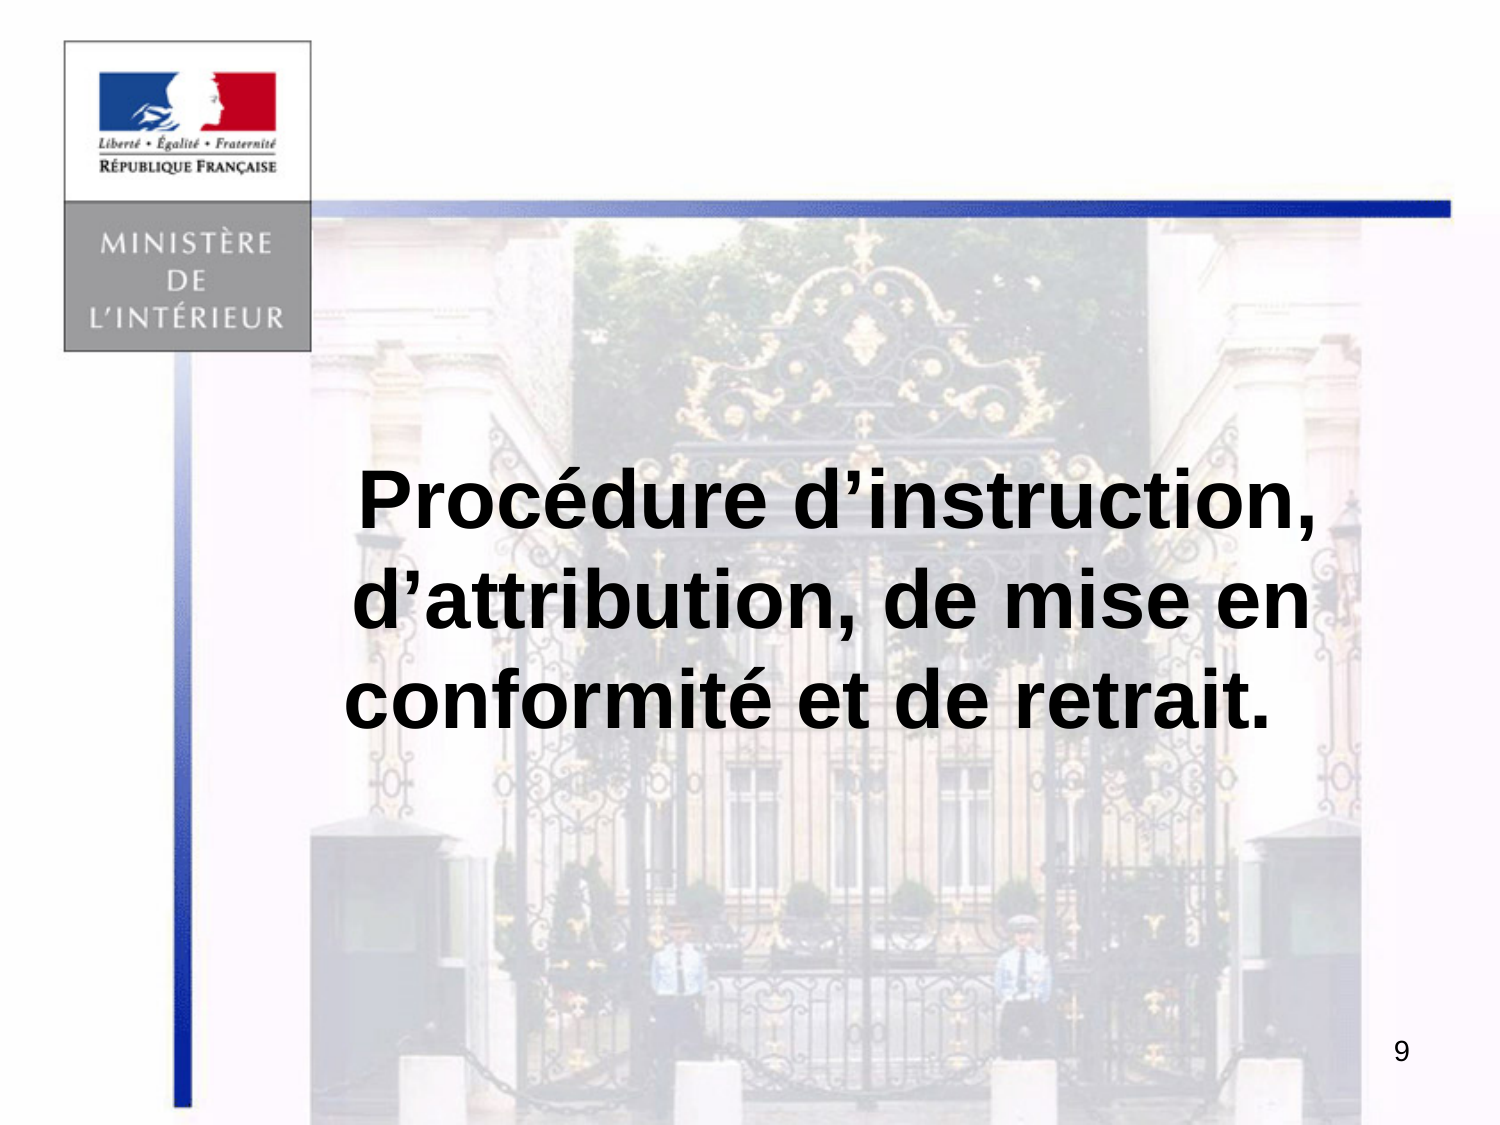

# Procédure d’instruction, d’attribution, de mise en conformité et de retrait.
8